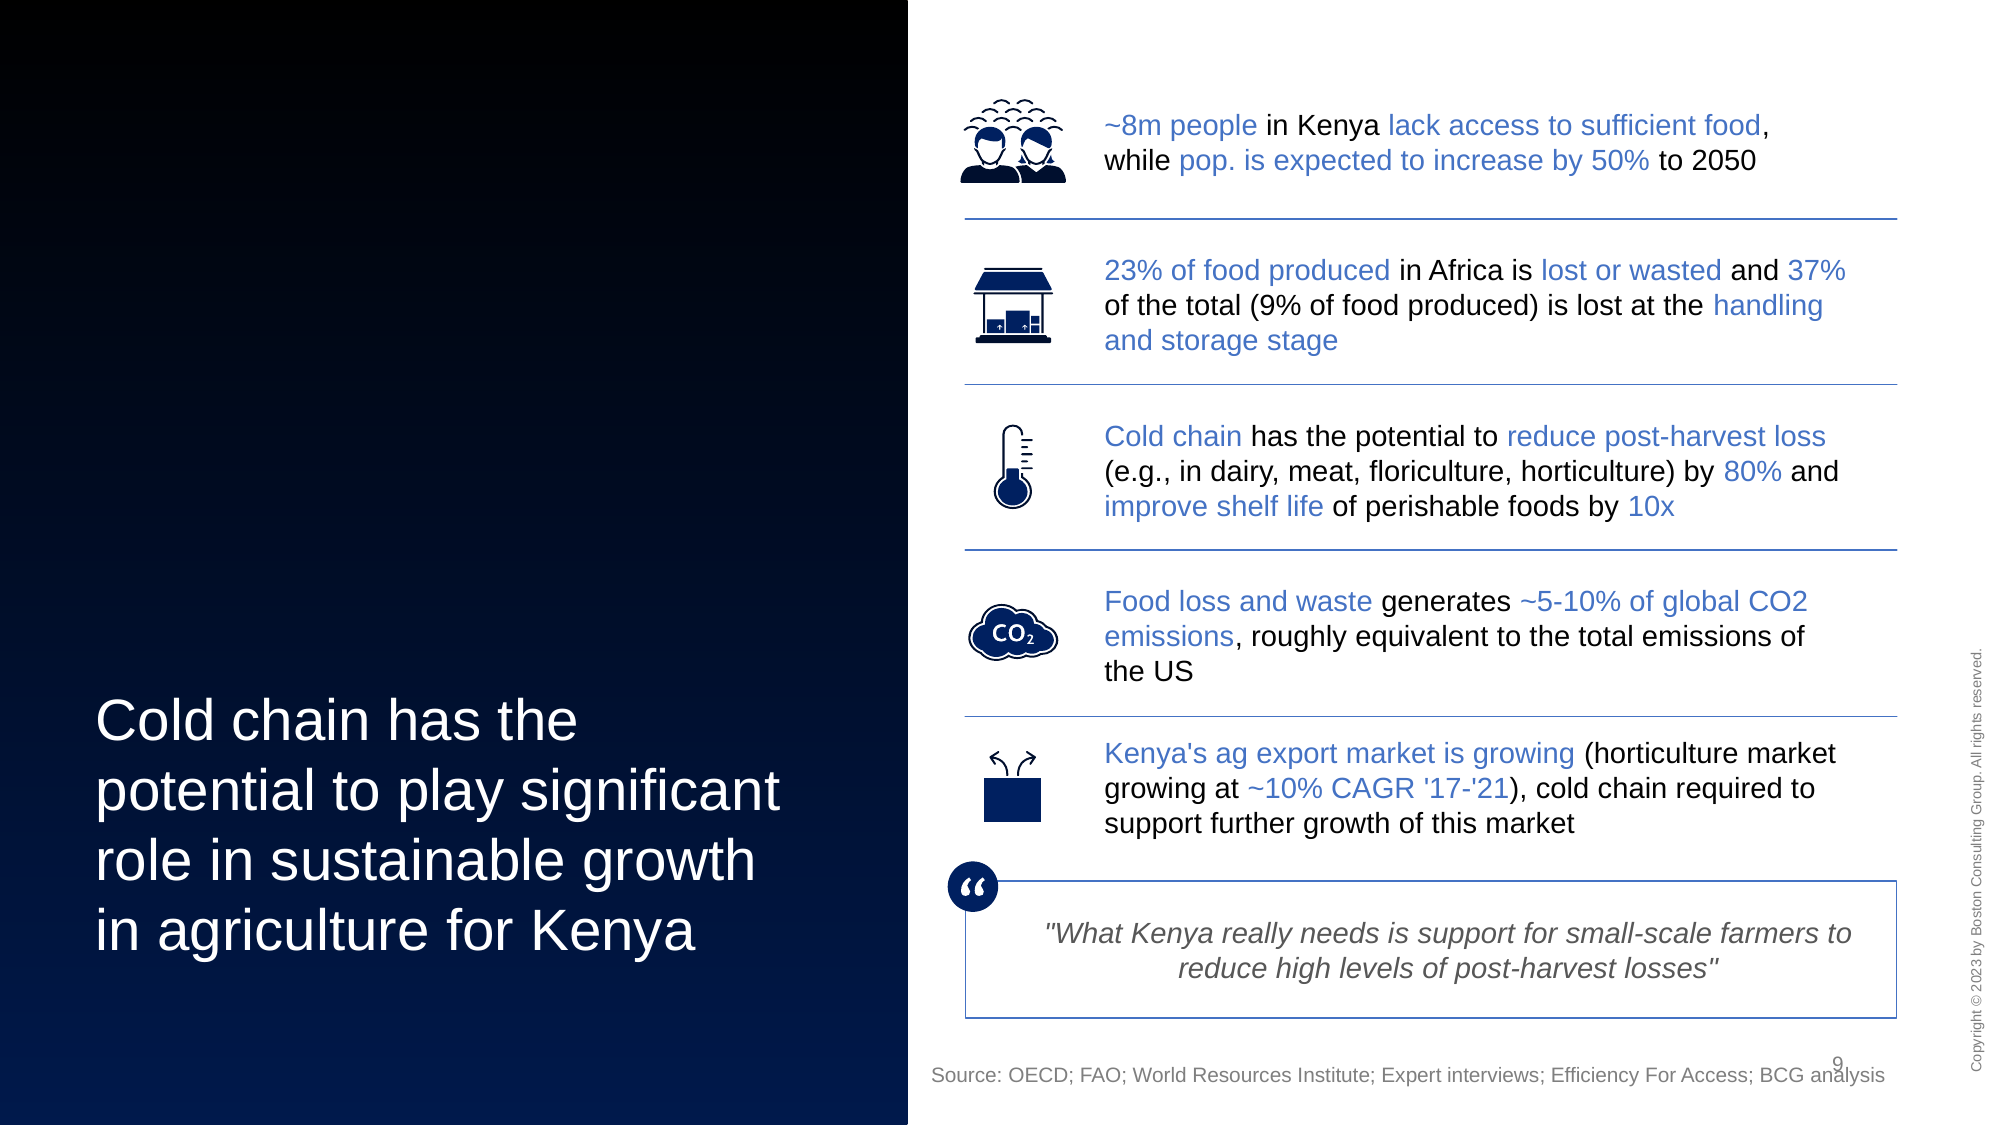

~8m people in Kenya lack access to sufficient food, while pop. is expected to increase by 50% to 2050
23% of food produced in Africa is lost or wasted and 37% of the total (9% of food produced) is lost at the handling and storage stage
Cold chain has the potential to reduce post-harvest loss (e.g., in dairy, meat, floriculture, horticulture) by 80% and improve shelf life of perishable foods by 10x
Food loss and waste generates ~5-10% of global CO2 emissions, roughly equivalent to the total emissions of the US
Cold chain has the potential to play significant role in sustainable growth in agriculture for Kenya
Kenya's ag export market is growing (horticulture market growing at ~10% CAGR '17-'21), cold chain required to support further growth of this market
"What Kenya really needs is support for small-scale farmers to reduce high levels of post-harvest losses"
Source: OECD; FAO; World Resources Institute; Expert interviews; Efficiency For Access; BCG analysis